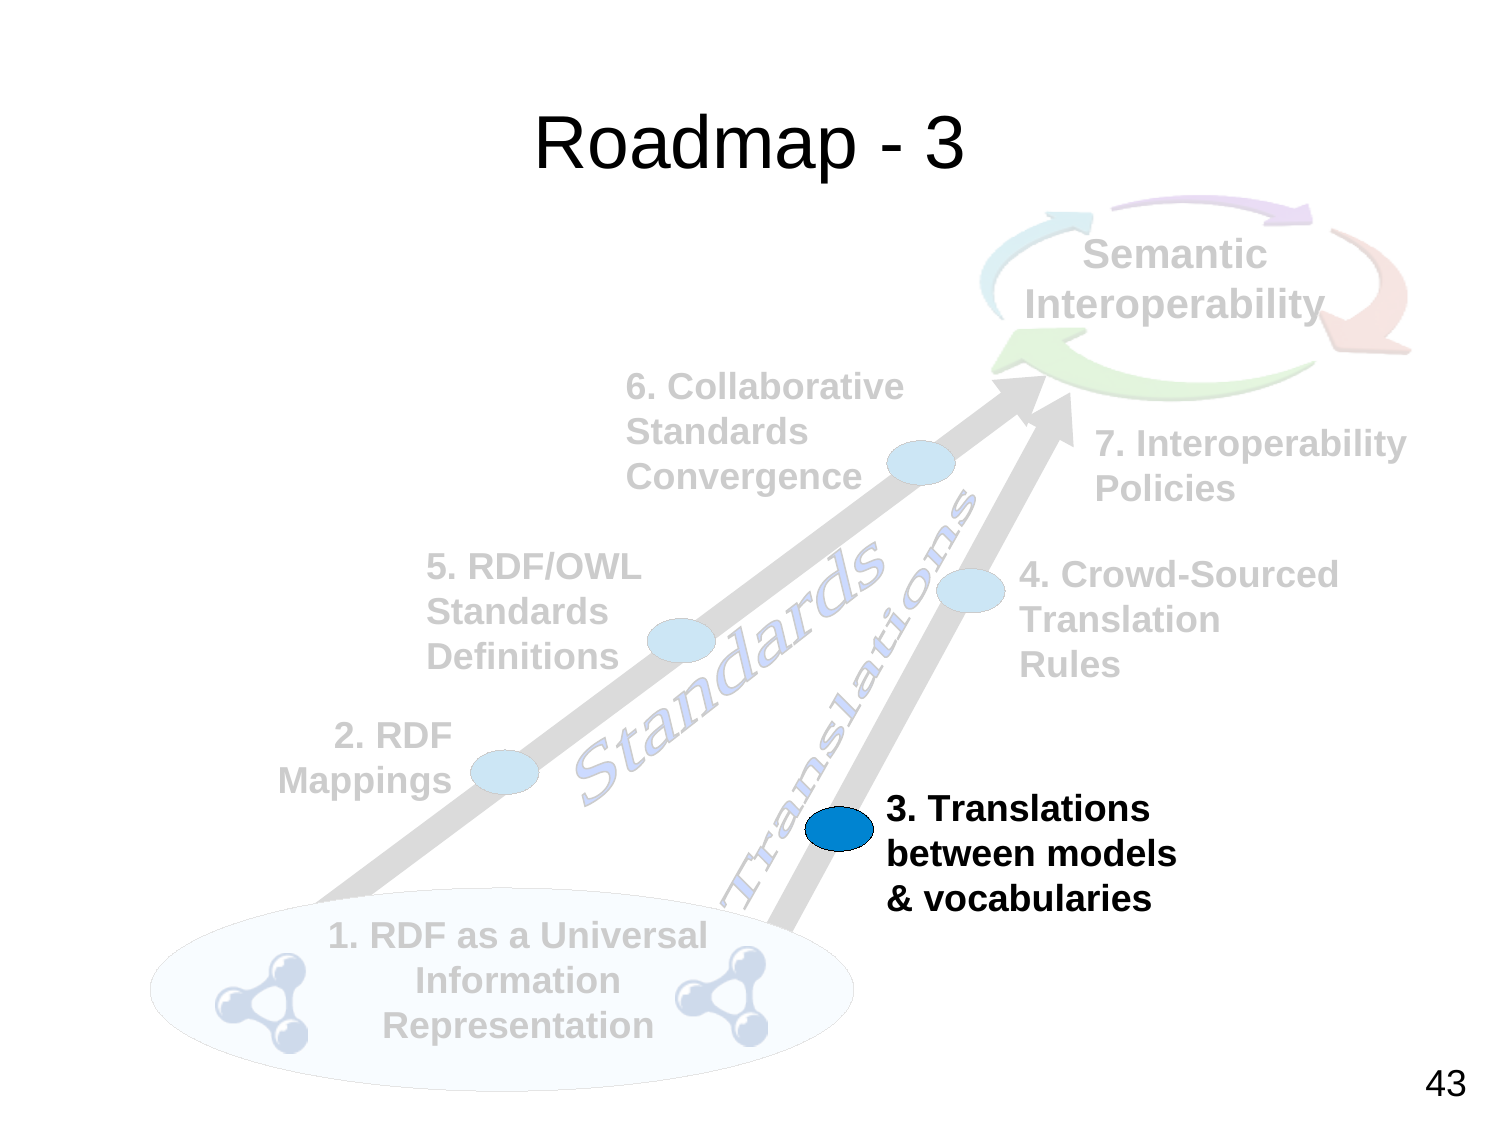

# Roadmap - 3
Semantic
Interoperability
6. Collaborative
Standards
Convergence
7. Interoperability
Policies
5. RDF/OWL
Standards
Definitions
4. Crowd-Sourced
Translation
Rules
Standards
Translations
2. RDF Mappings
3. Translations
between models
& vocabularies
1. RDF as a Universal
Information
Representation
3. Translations
between models
& vocabularies
43